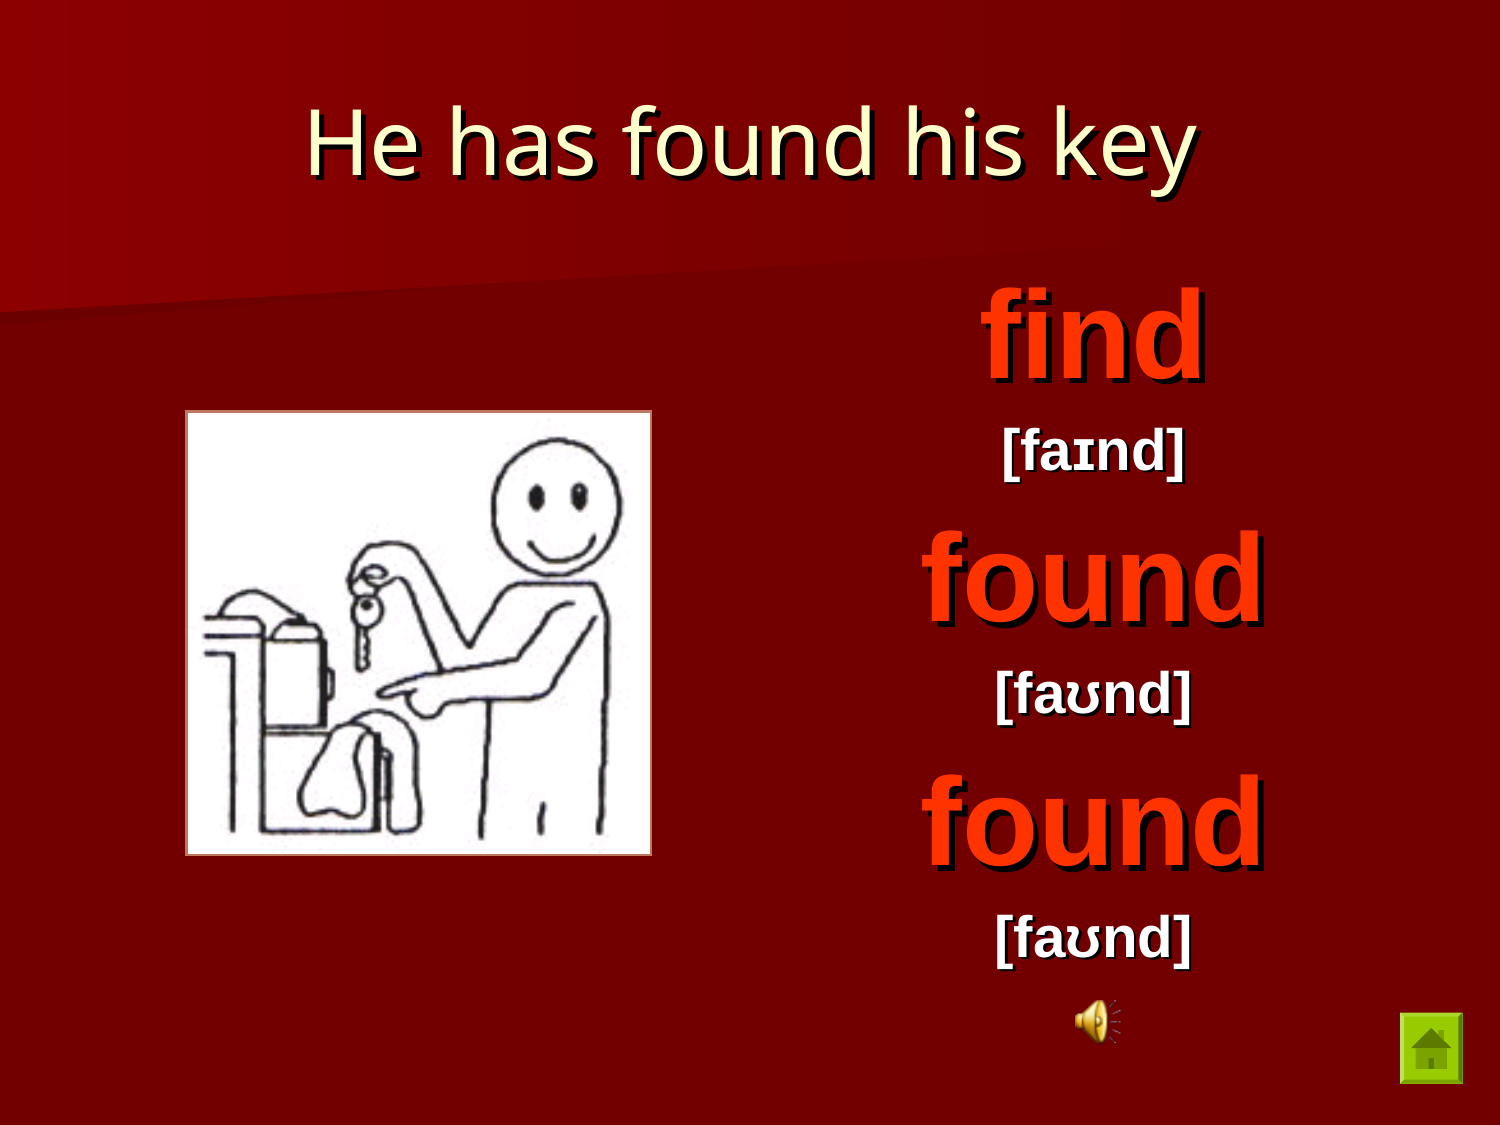

# He has found his key
find
[faɪnd]
found
[faʊnd]
found
[faʊnd]